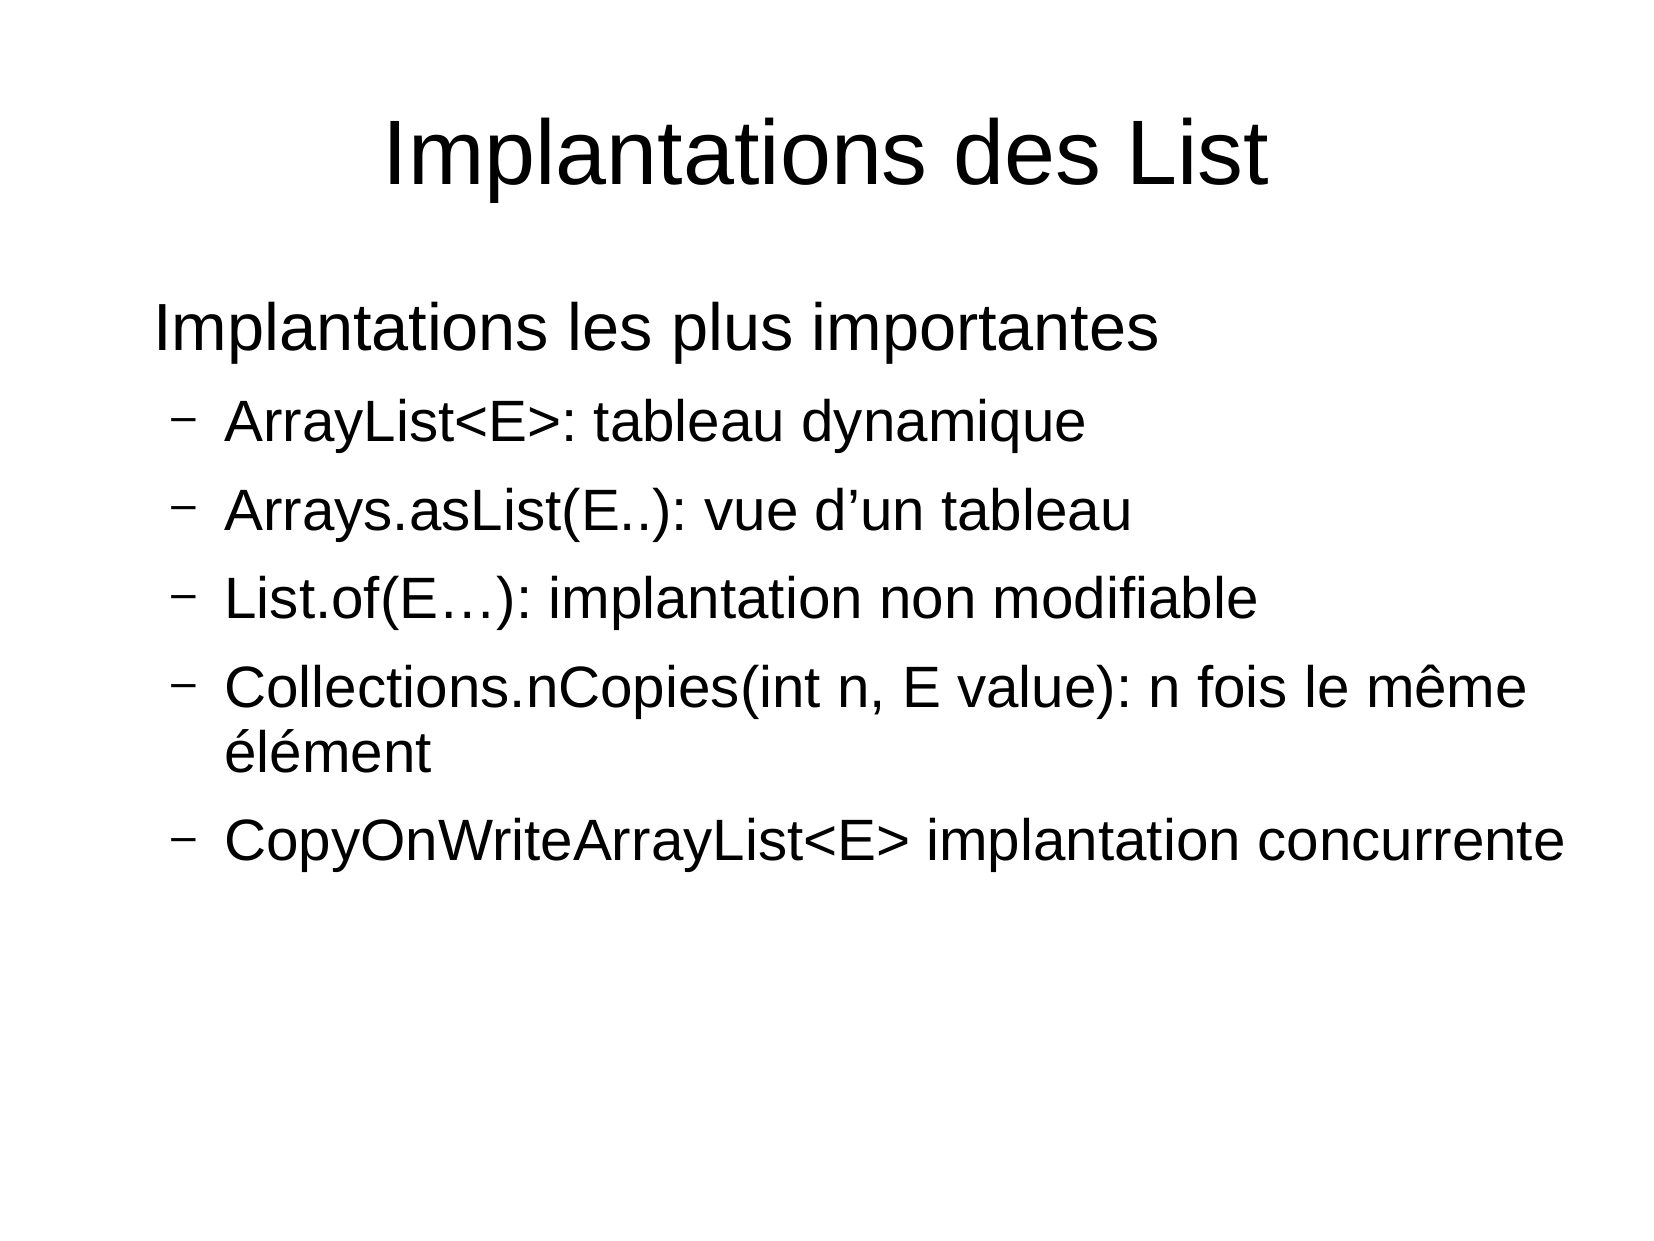

# Implantations des List
Implantations les plus importantes
ArrayList<E>: tableau dynamique
Arrays.asList(E..): vue d’un tableau
List.of(E…): implantation non modifiable
Collections.nCopies(int n, E value): n fois le même élément
CopyOnWriteArrayList<E> implantation concurrente